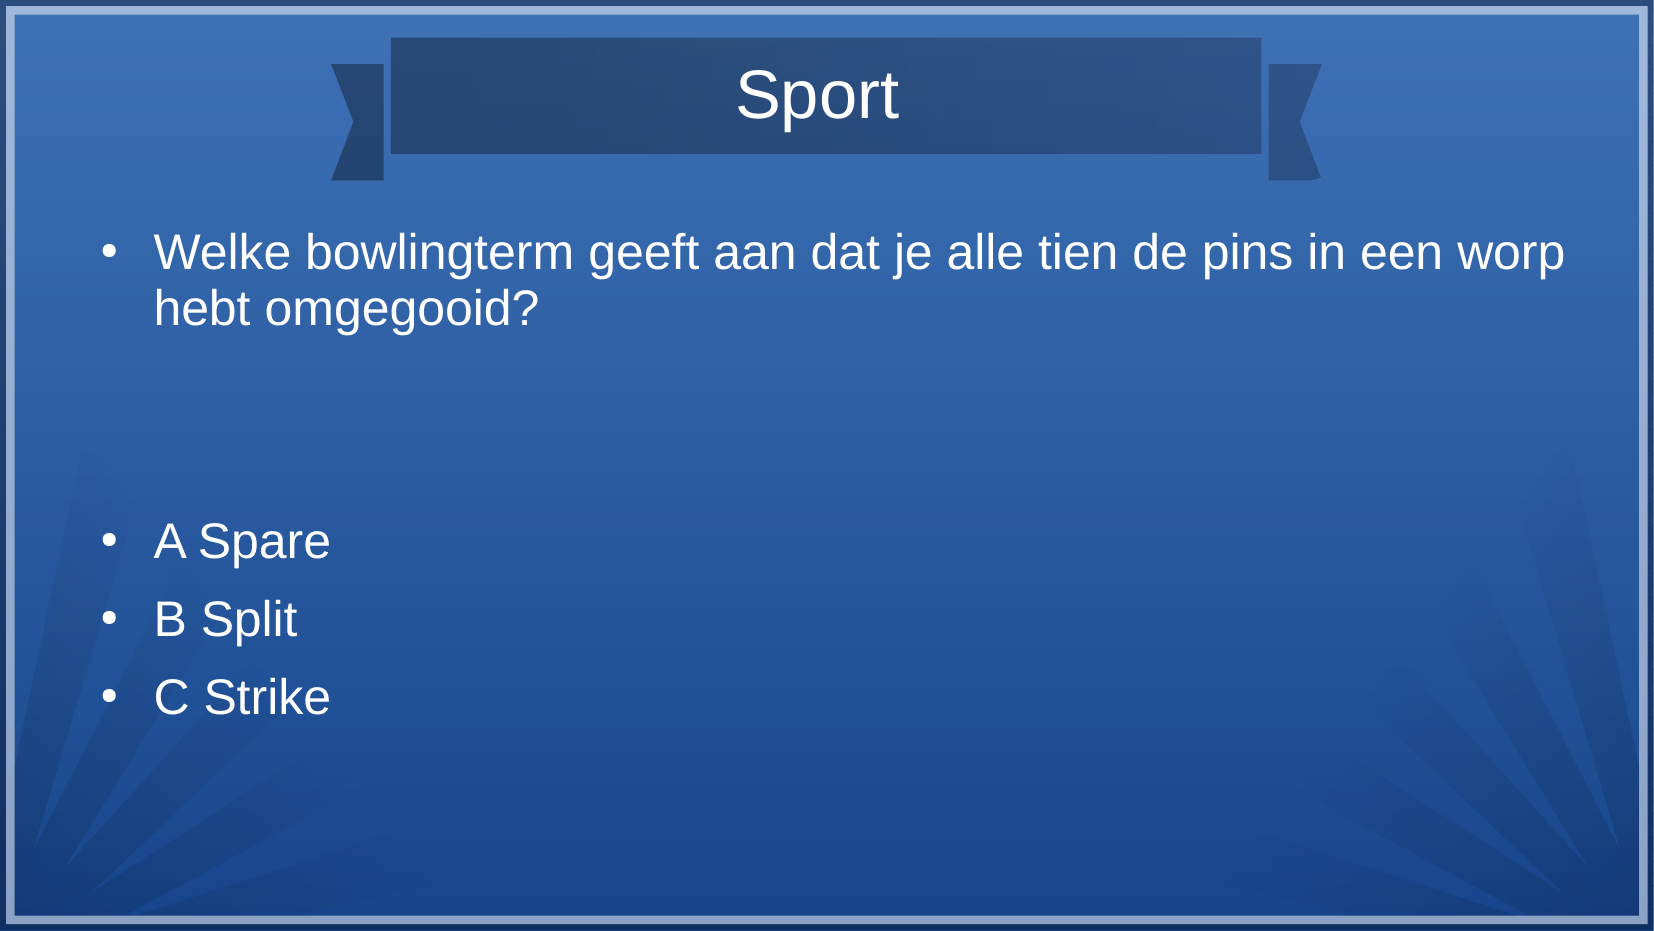

# Sport
Welke bowlingterm geeft aan dat je alle tien de pins in een worp hebt omgegooid?
A Spare
B Split
C Strike